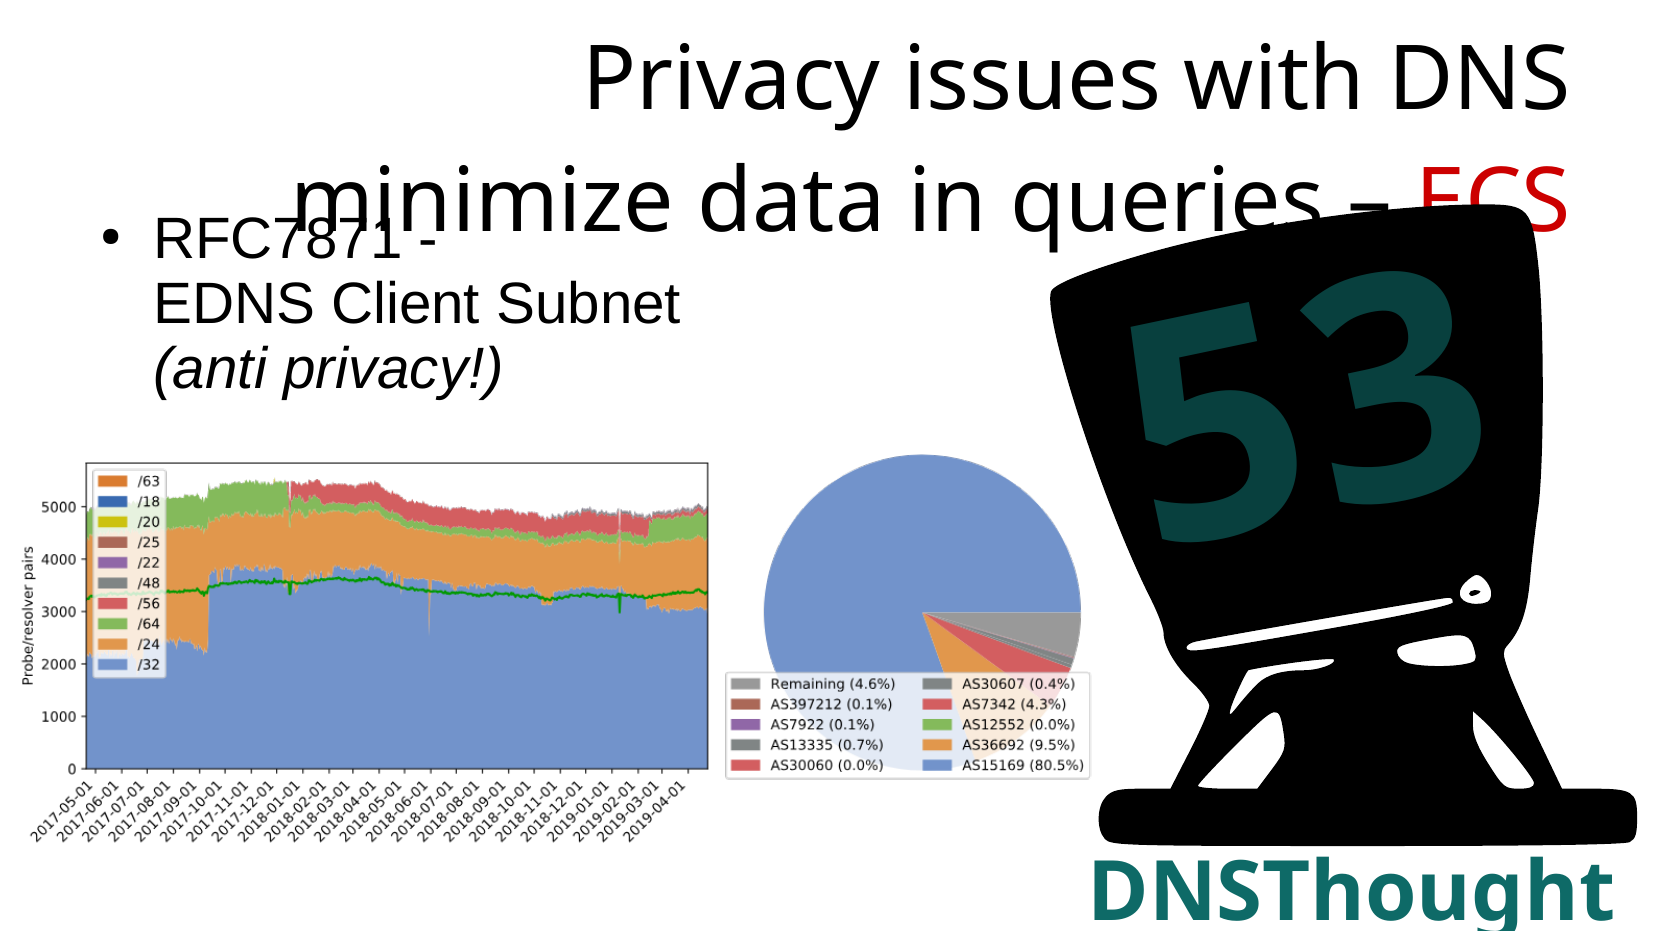

# Privacy issues with DNS minimize data in queries – ECS
RFC7871 -
EDNS Client Subnet
(anti privacy!)
DNSThought